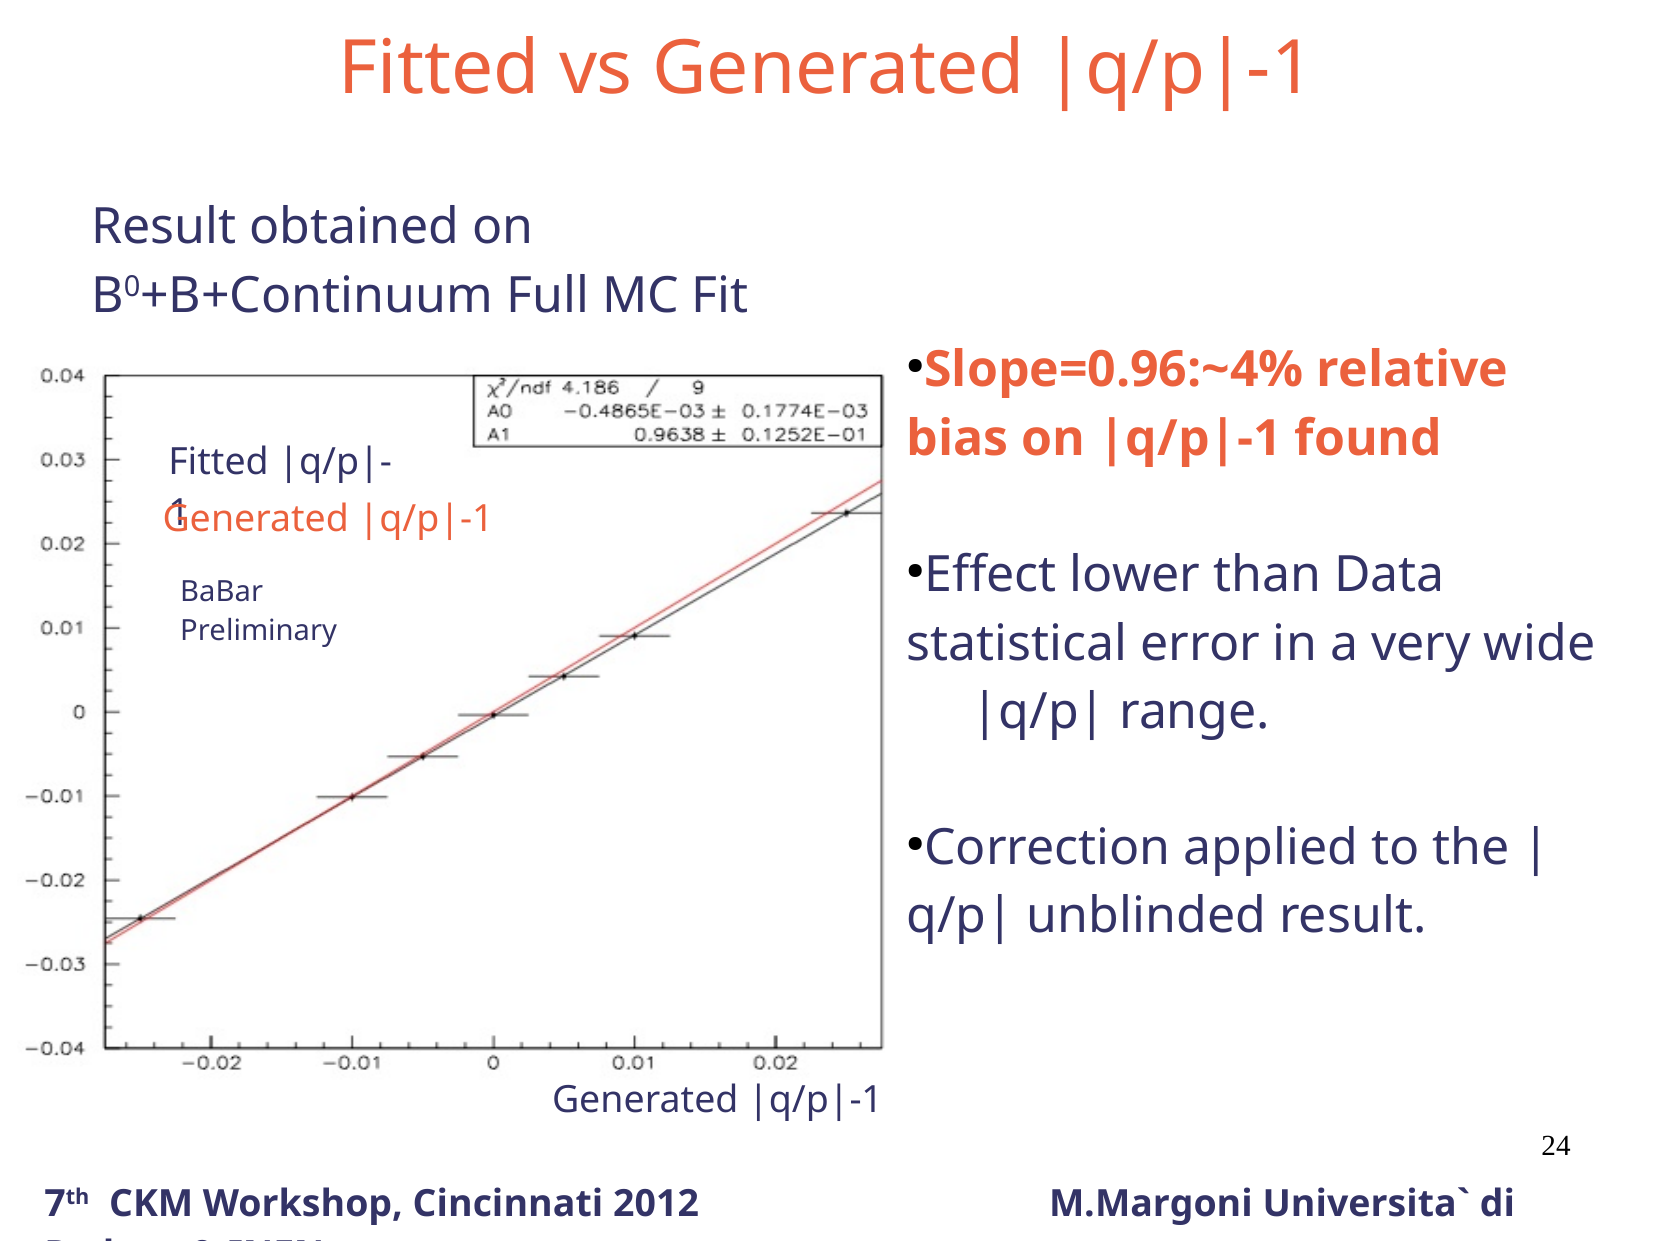

# Fitted vs Generated |q/p|-1
Result obtained on B0+B+Continuum Full MC Fit
Slope=0.96:~4% relative bias on |q/p|-1 found
Effect lower than Data statistical error in a very wide |q/p| range.
Correction applied to the |q/p| unblinded result.
Fitted |q/p|-1
Generated |q/p|-1
BaBar
Preliminary
Generated |q/p|-1
24
7th CKM Workshop, Cincinnati 2012 M.Margoni Universita` di Padova & INFN